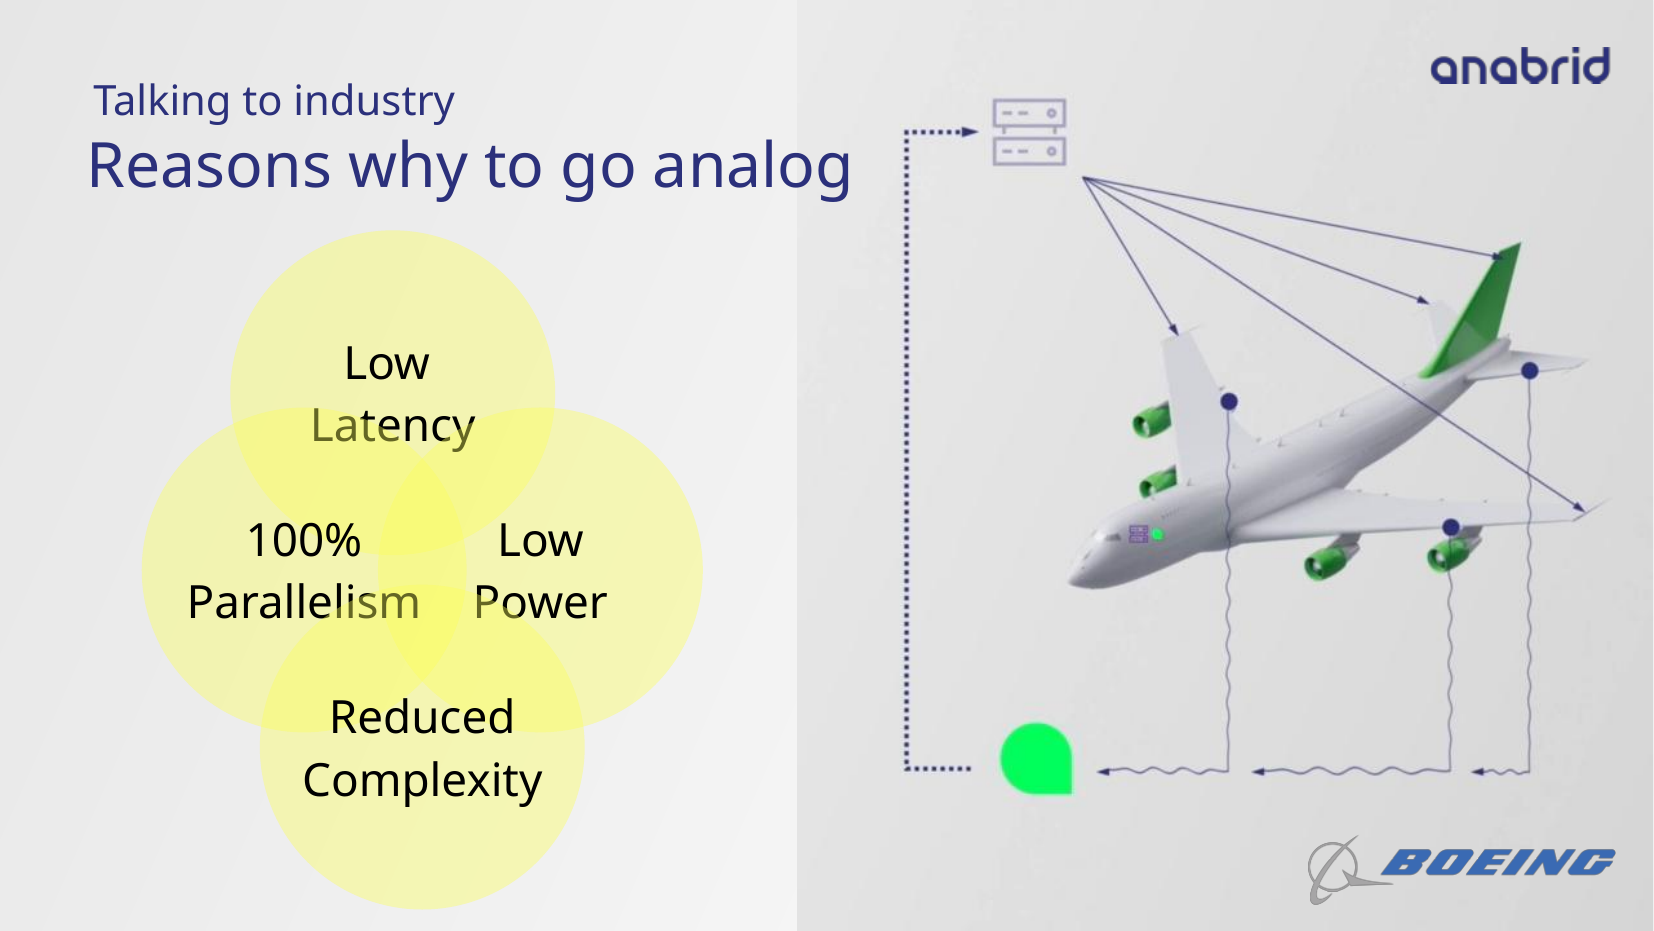

Talking to industry
# Reasons why to go analog
Low
Latency
Low
Power
100%
Parallelism
Reduced
Complexity